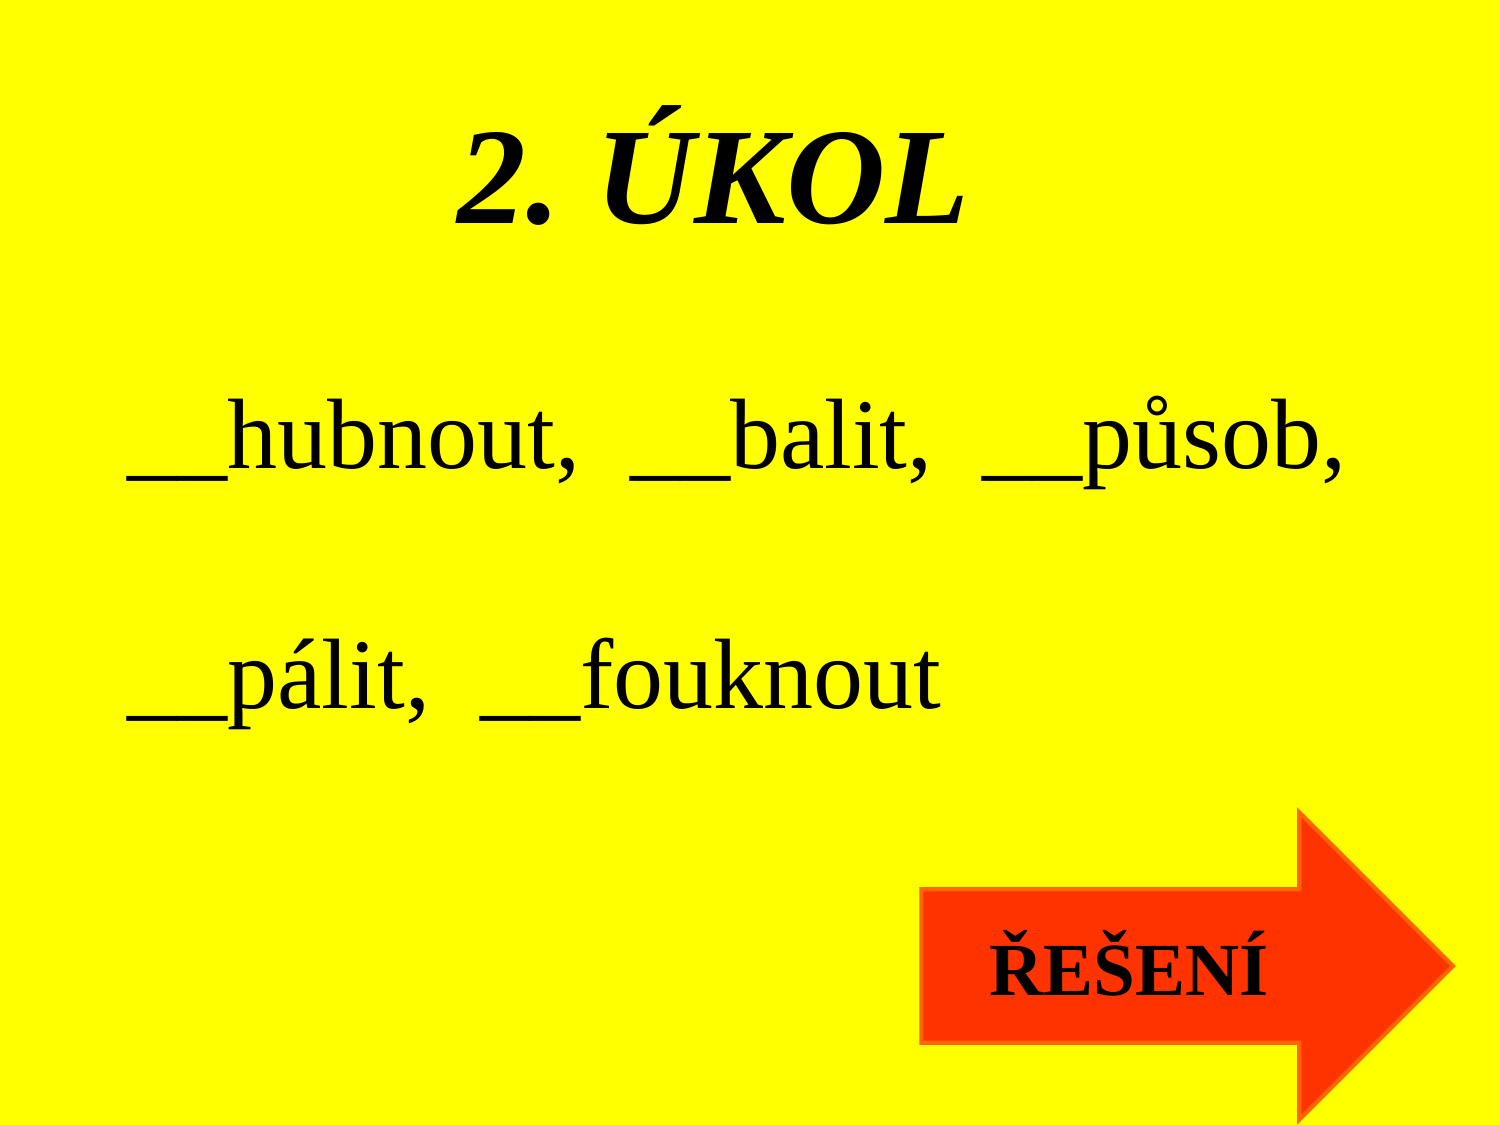

2. ÚKOL
__hubnout, __balit, __působ,
__pálit, __fouknout
ŘEŠENÍ